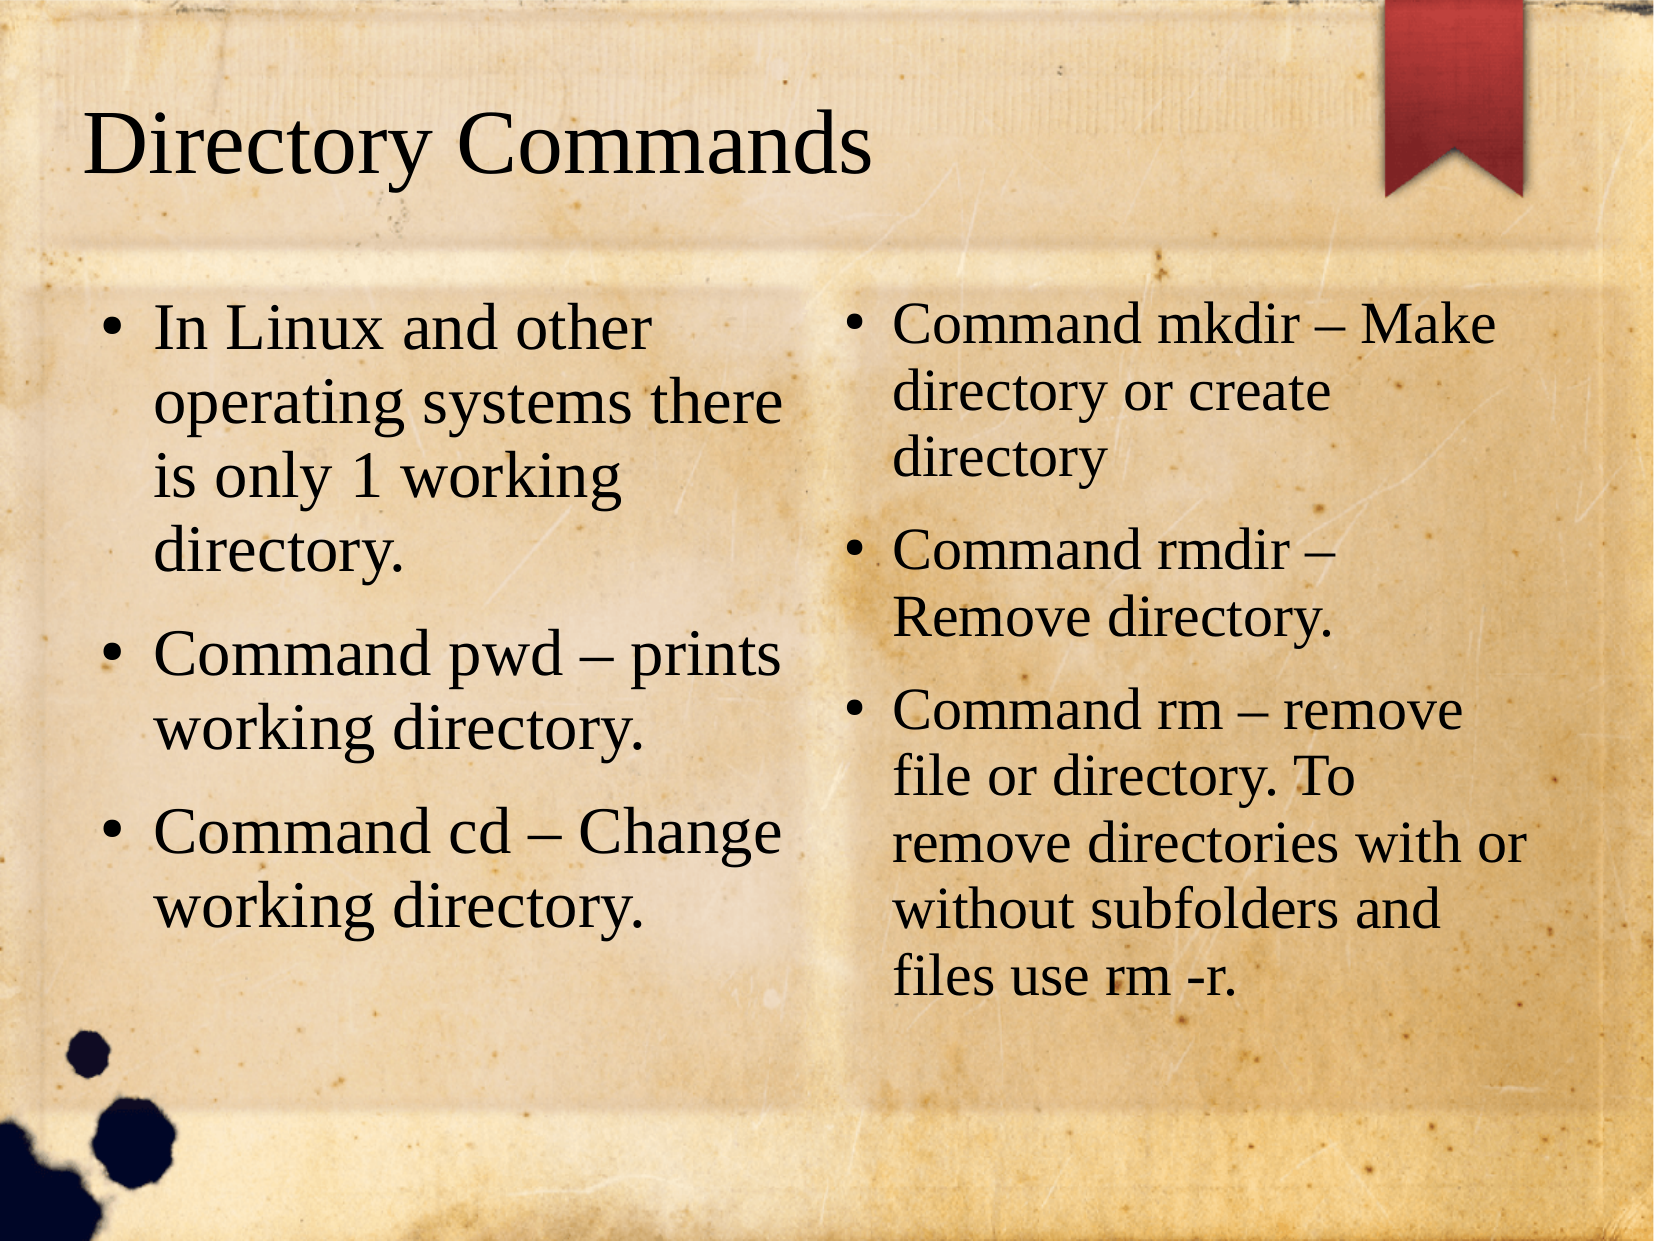

# Directory Commands
In Linux and other operating systems there is only 1 working directory.
Command pwd – prints working directory.
Command cd – Change working directory.
Command mkdir – Make directory or create directory
Command rmdir – Remove directory.
Command rm – remove file or directory. To remove directories with or without subfolders and files use rm -r.